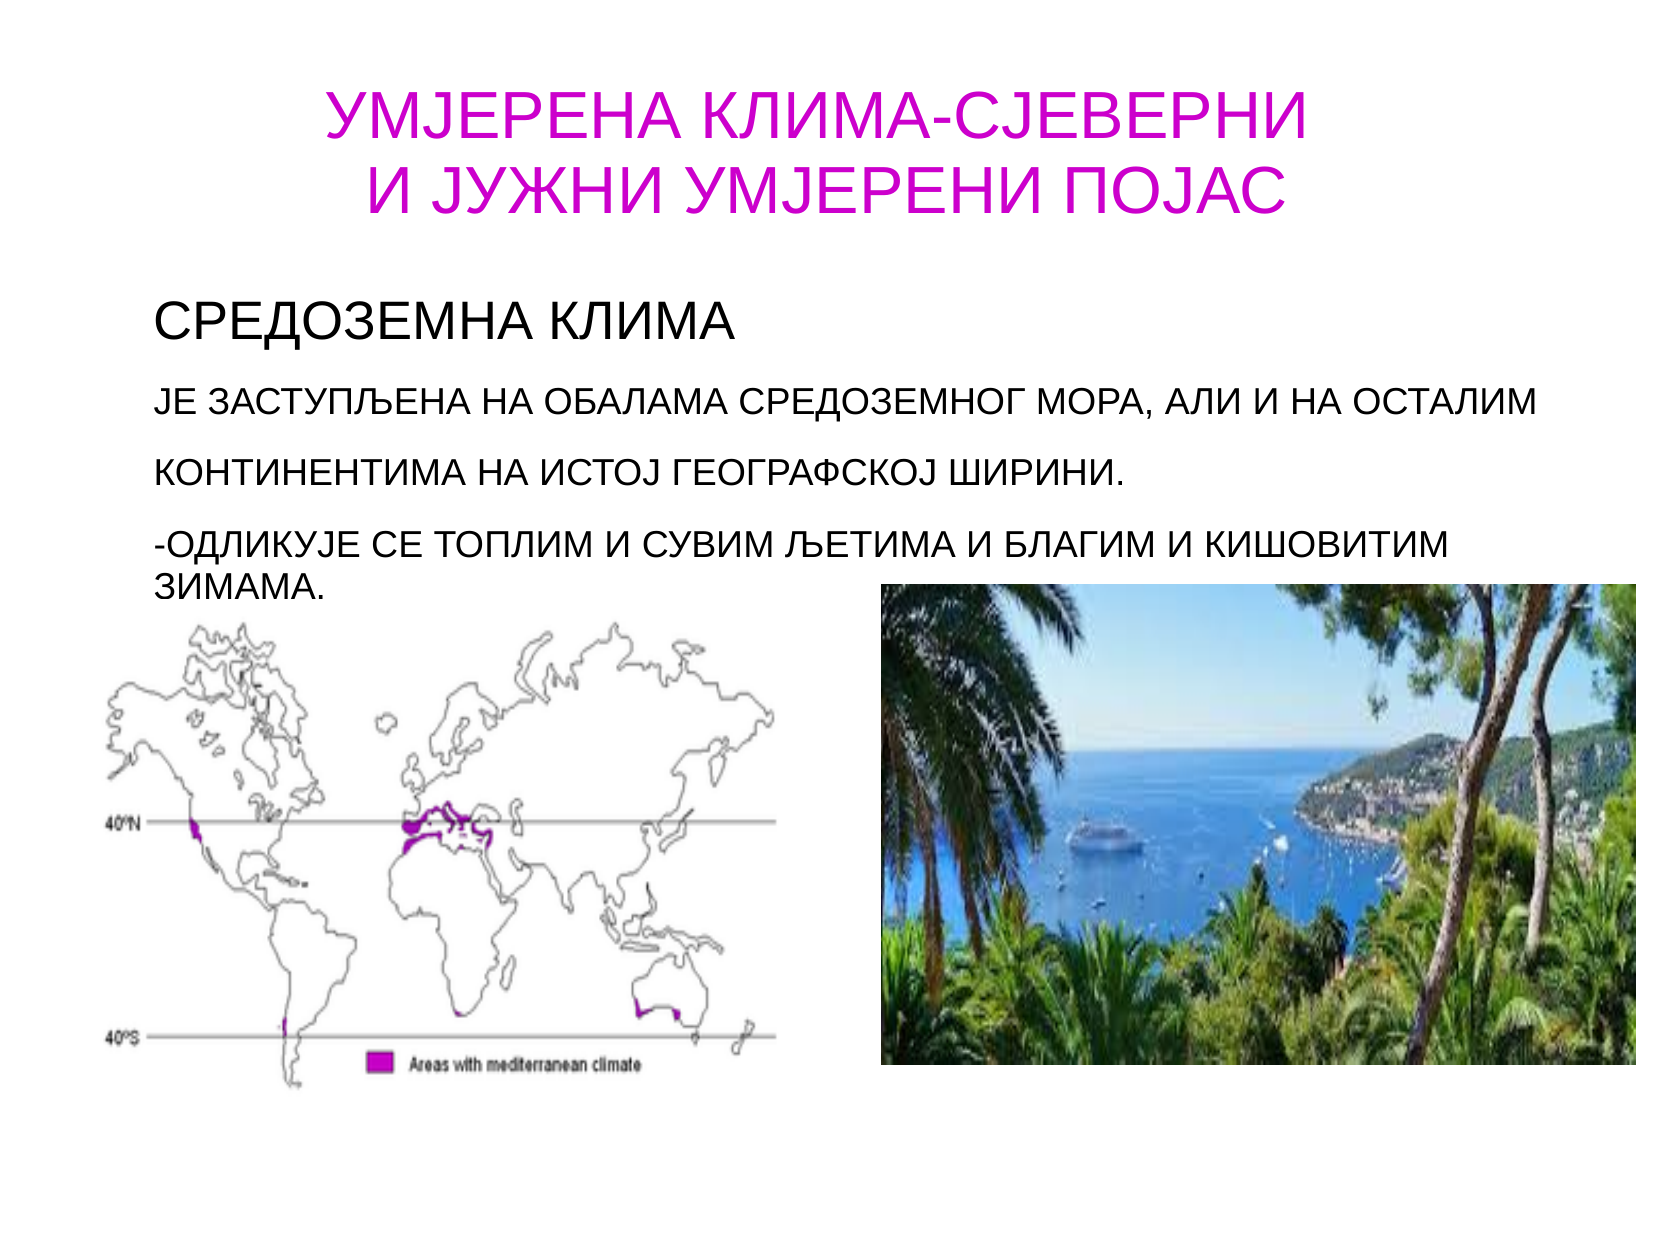

# УМЈЕРЕНА КЛИМА-СЈЕВЕРНИ И ЈУЖНИ УМЈЕРЕНИ ПОЈАС
СРЕДОЗЕМНА КЛИМА
ЈЕ ЗАСТУПЉЕНА НА ОБАЛАМА СРЕДОЗЕМНОГ МОРА, АЛИ И НА ОСТАЛИМ
КОНТИНЕНТИМА НА ИСТОЈ ГЕОГРАФСКОЈ ШИРИНИ.
-ОДЛИКУЈЕ СЕ ТОПЛИМ И СУВИМ ЉЕТИМА И БЛАГИМ И КИШОВИТИМ ЗИМАМА.